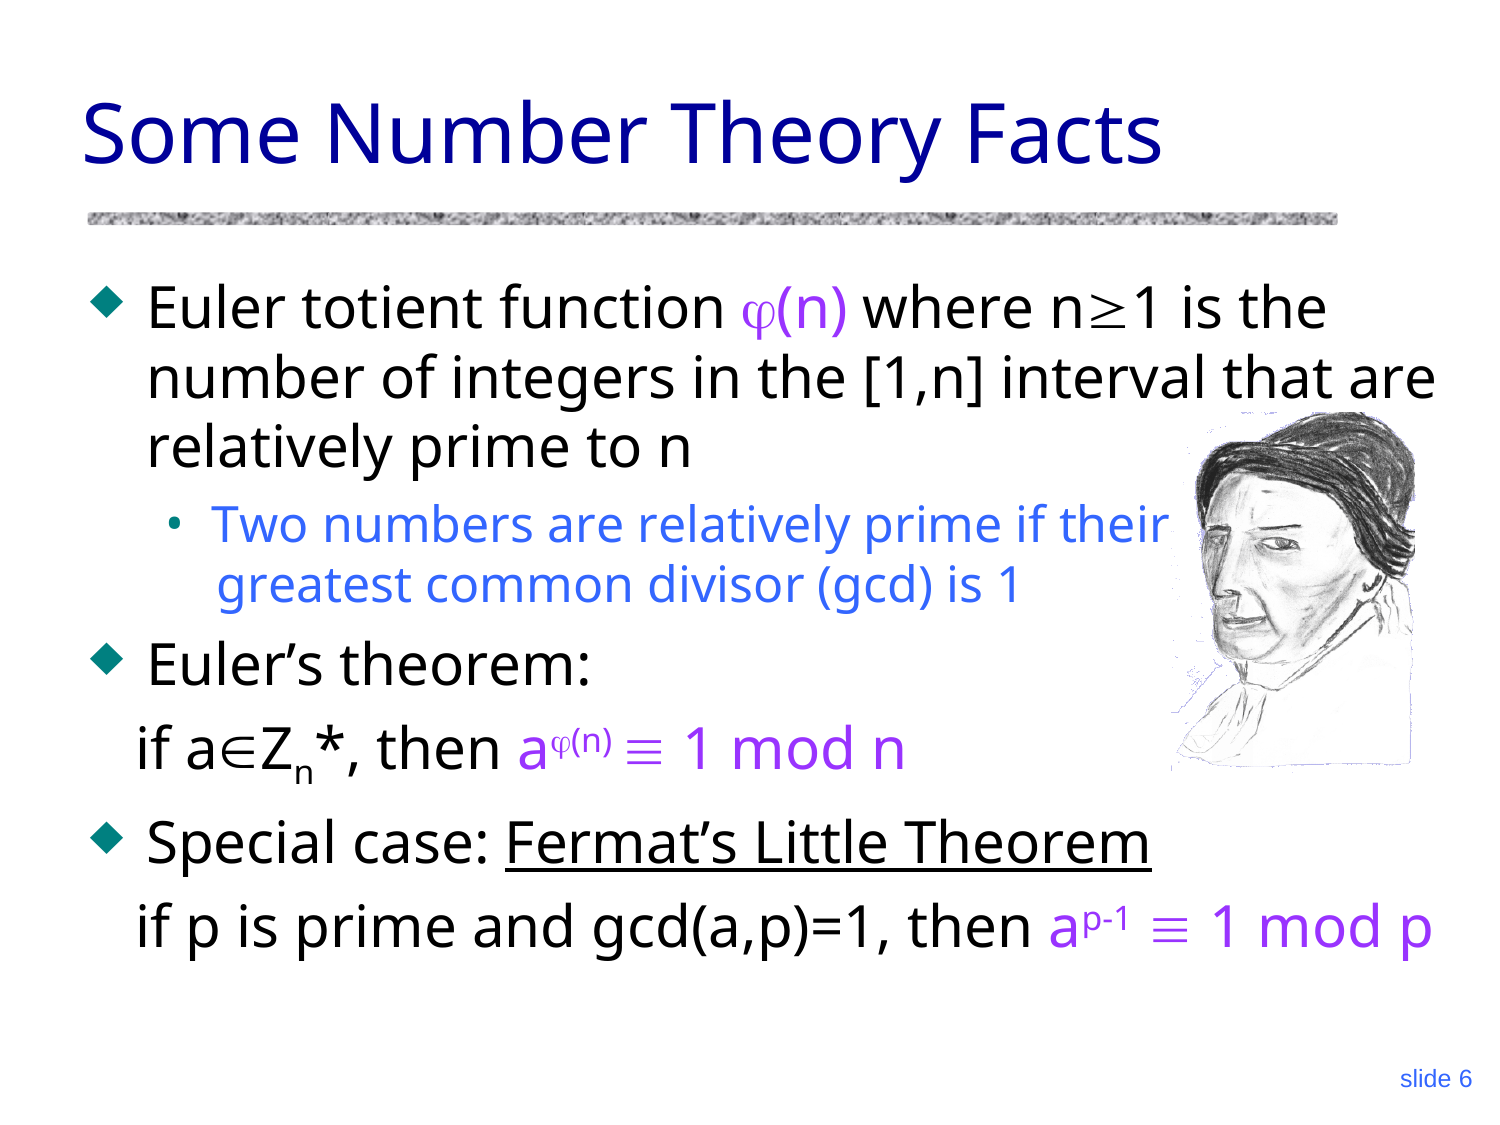

# Some Number Theory Facts
Euler totient function (n) where n1 is the number of integers in the [1,n] interval that are relatively prime to n
Two numbers are relatively prime if their
 greatest common divisor (gcd) is 1
Euler’s theorem:
 if aZn*, then a(n)  1 mod n
Special case: Fermat’s Little Theorem
 if p is prime and gcd(a,p)=1, then ap-1  1 mod p
slide